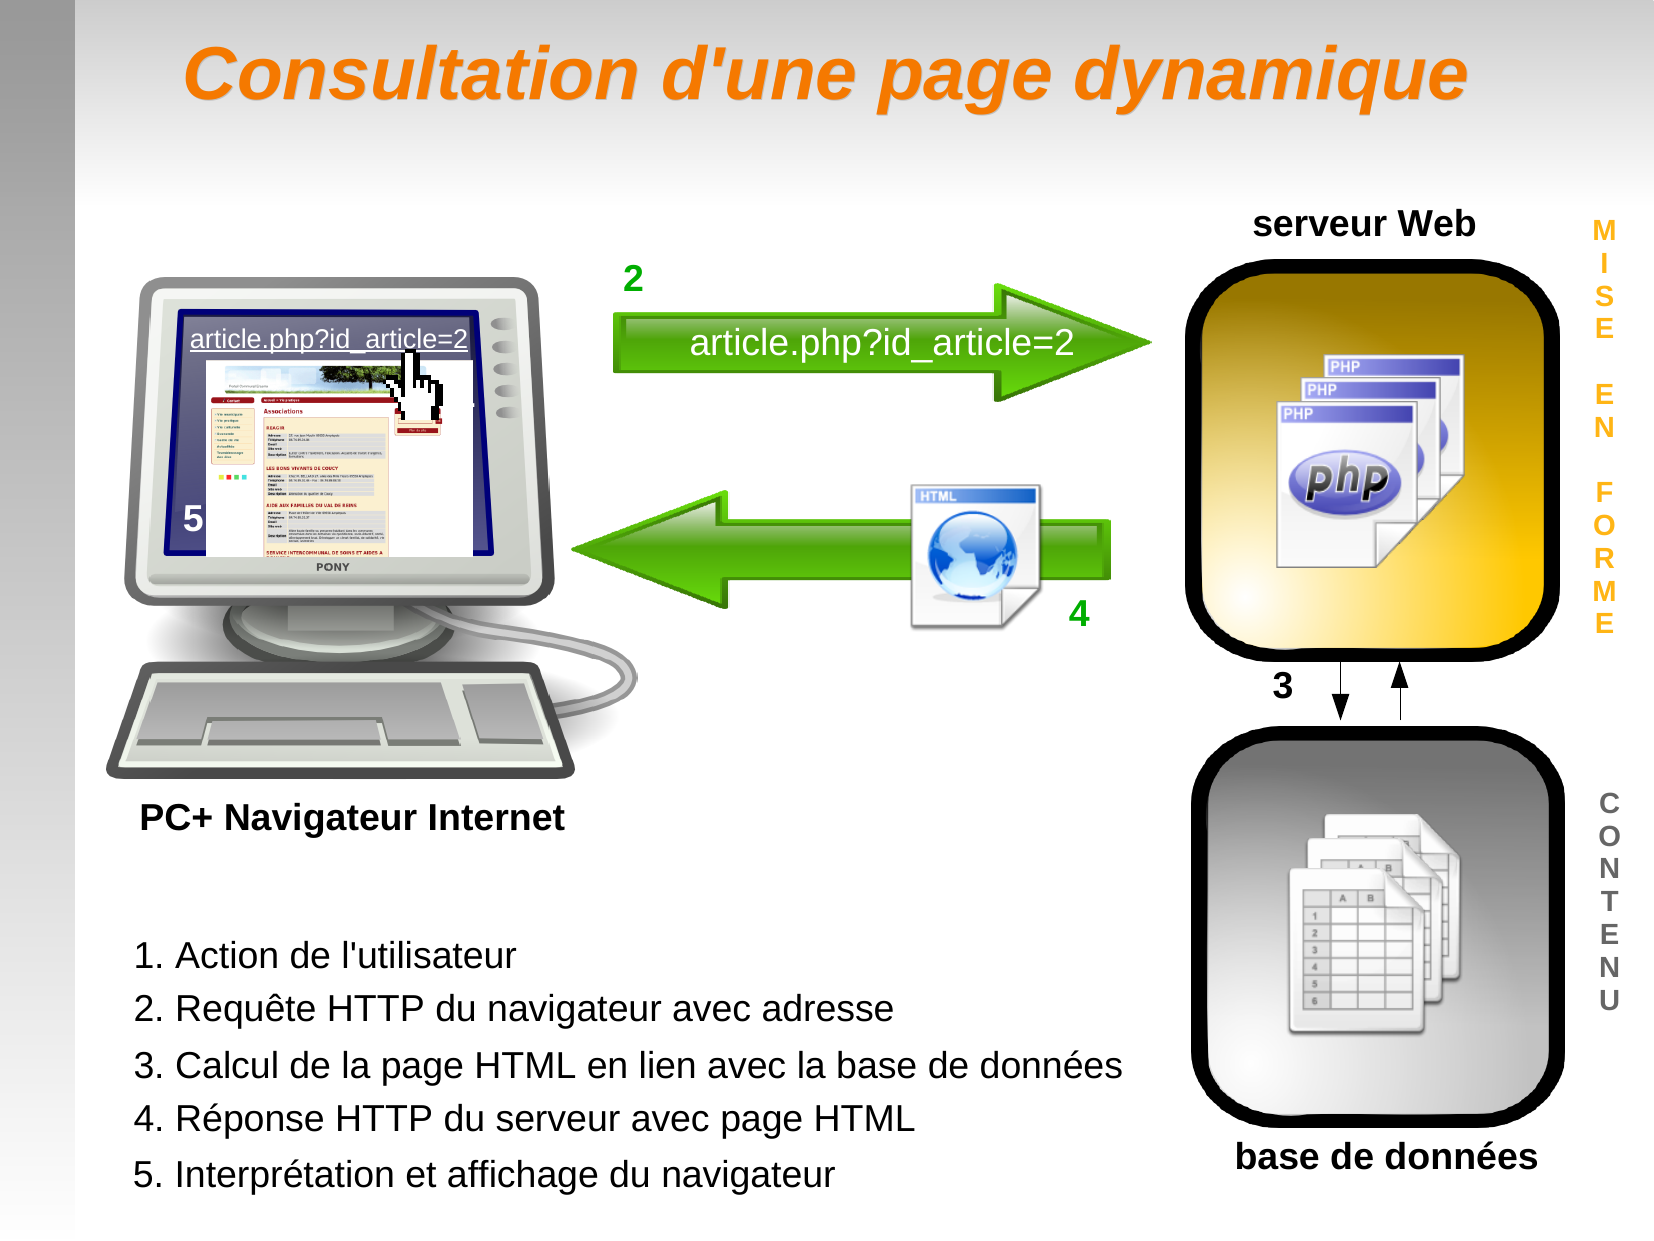

# Consultation d'une page dynamique
serveur Web
M
I
SE
EN
FORME
2
article.php?id_article=2
article.php?id_article=2
1
5
4
3
CONTENU
PC+ Navigateur Internet
1. Action de l'utilisateur
2. Requête HTTP du navigateur avec adresse
3. Calcul de la page HTML en lien avec la base de données
4. Réponse HTTP du serveur avec page HTML
base de données
5. Interprétation et affichage du navigateur